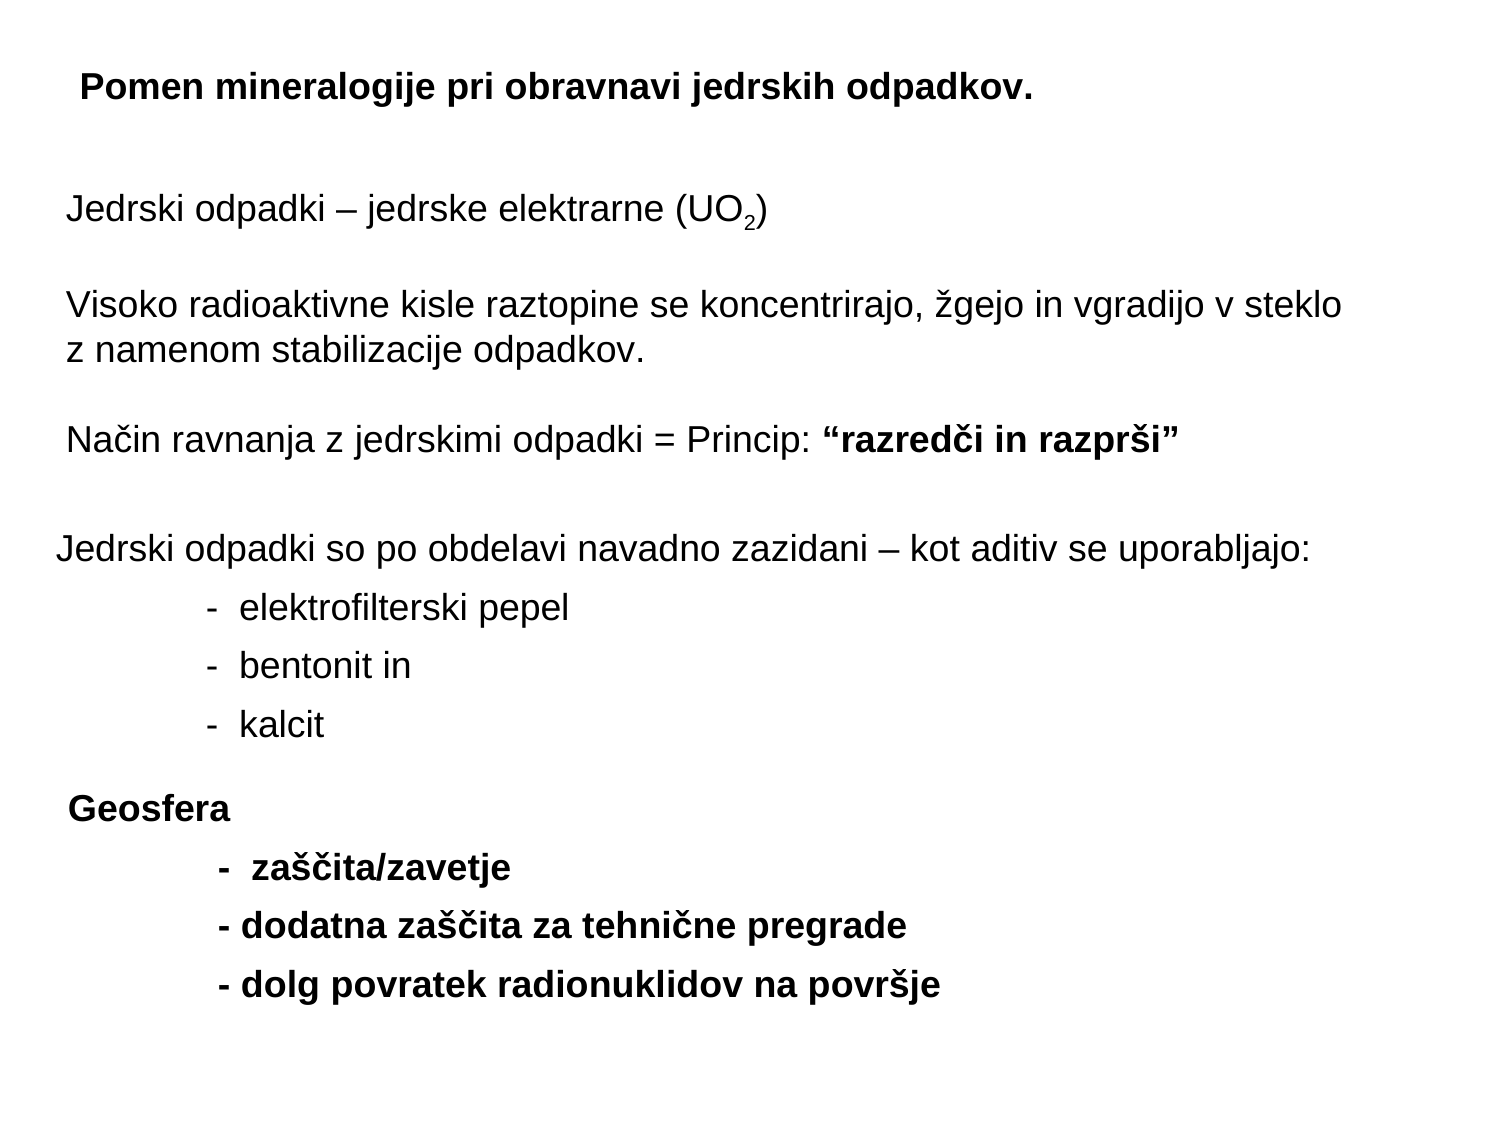

Pomen mineralogije pri obravnavi jedrskih odpadkov.
Jedrski odpadki – jedrske elektrarne (UO2)
Visoko radioaktivne kisle raztopine se koncentrirajo, žgejo in vgradijo v steklo
z namenom stabilizacije odpadkov.
Način ravnanja z jedrskimi odpadki = Princip: “razredči in razprši”
Jedrski odpadki so po obdelavi navadno zazidani – kot aditiv se uporabljajo:
	- elektrofilterski pepel
	- bentonit in
	- kalcit
Geosfera
	- zaščita/zavetje
	- dodatna zaščita za tehnične pregrade
	- dolg povratek radionuklidov na površje